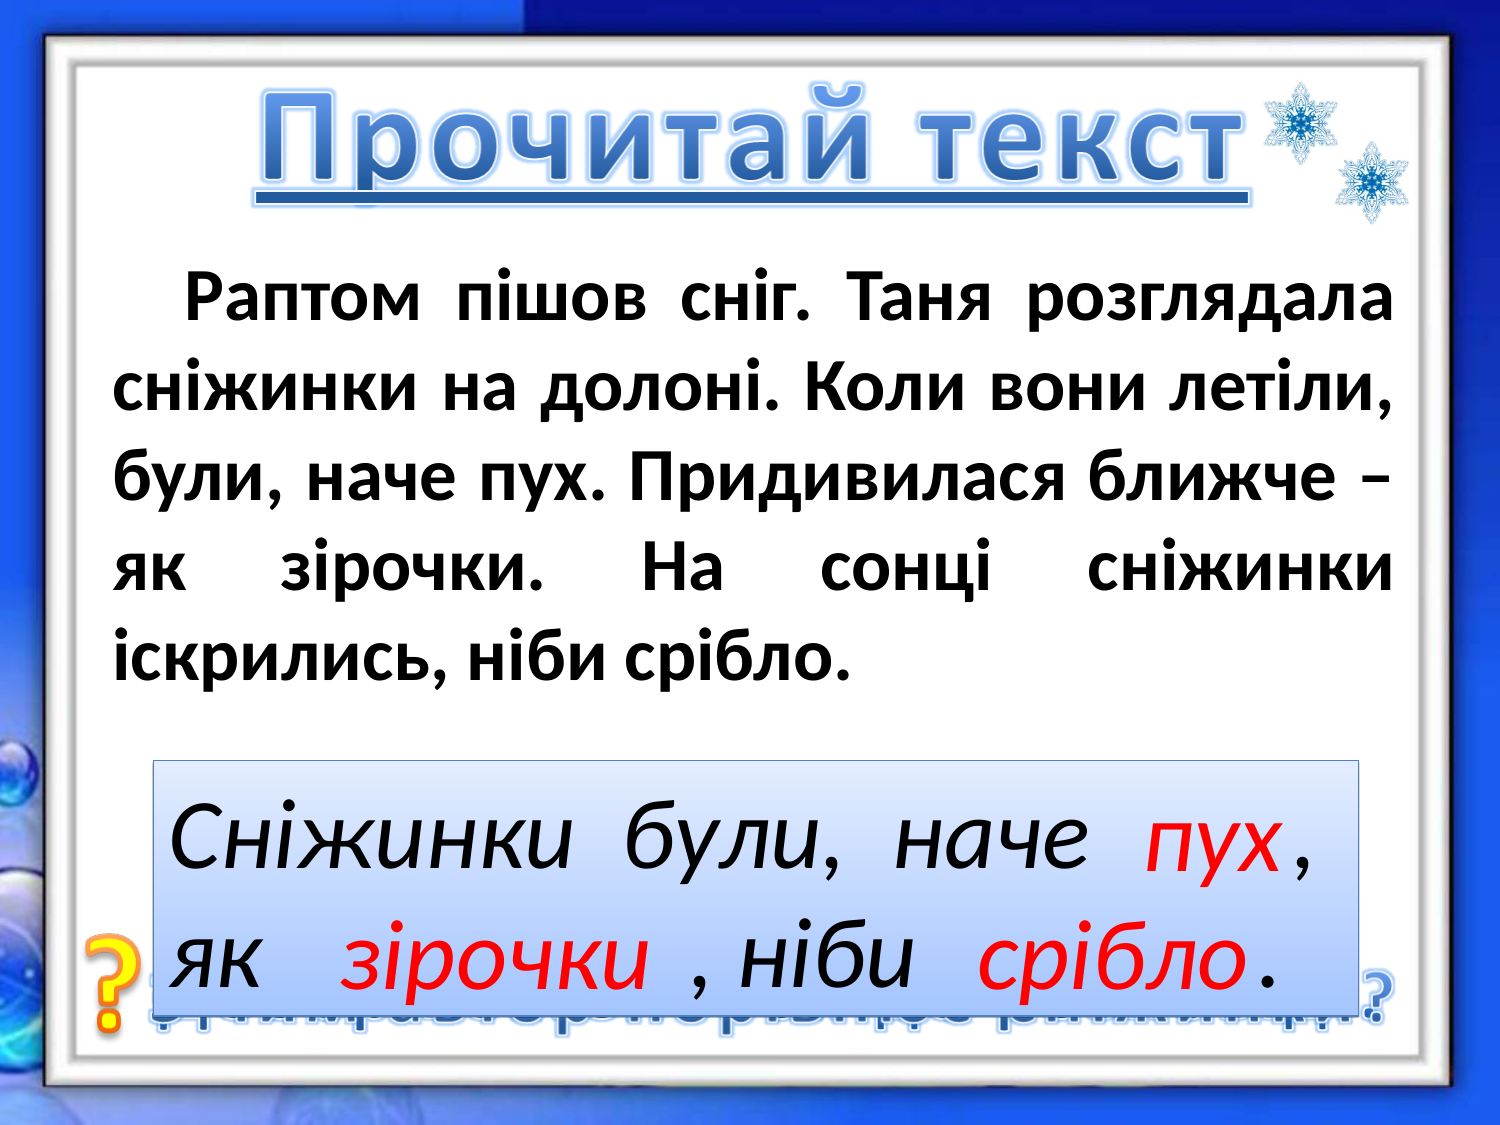

# Раптом пішов сніг. Таня розглядала сніжинки на долоні. Коли вони летіли, були, наче пух. Придивилася ближче – як зірочки. На сонці сніжинки іскрились, ніби срібло.
Сніжинки були, наче ,
як , ніби .
пух
зірочки
срібло